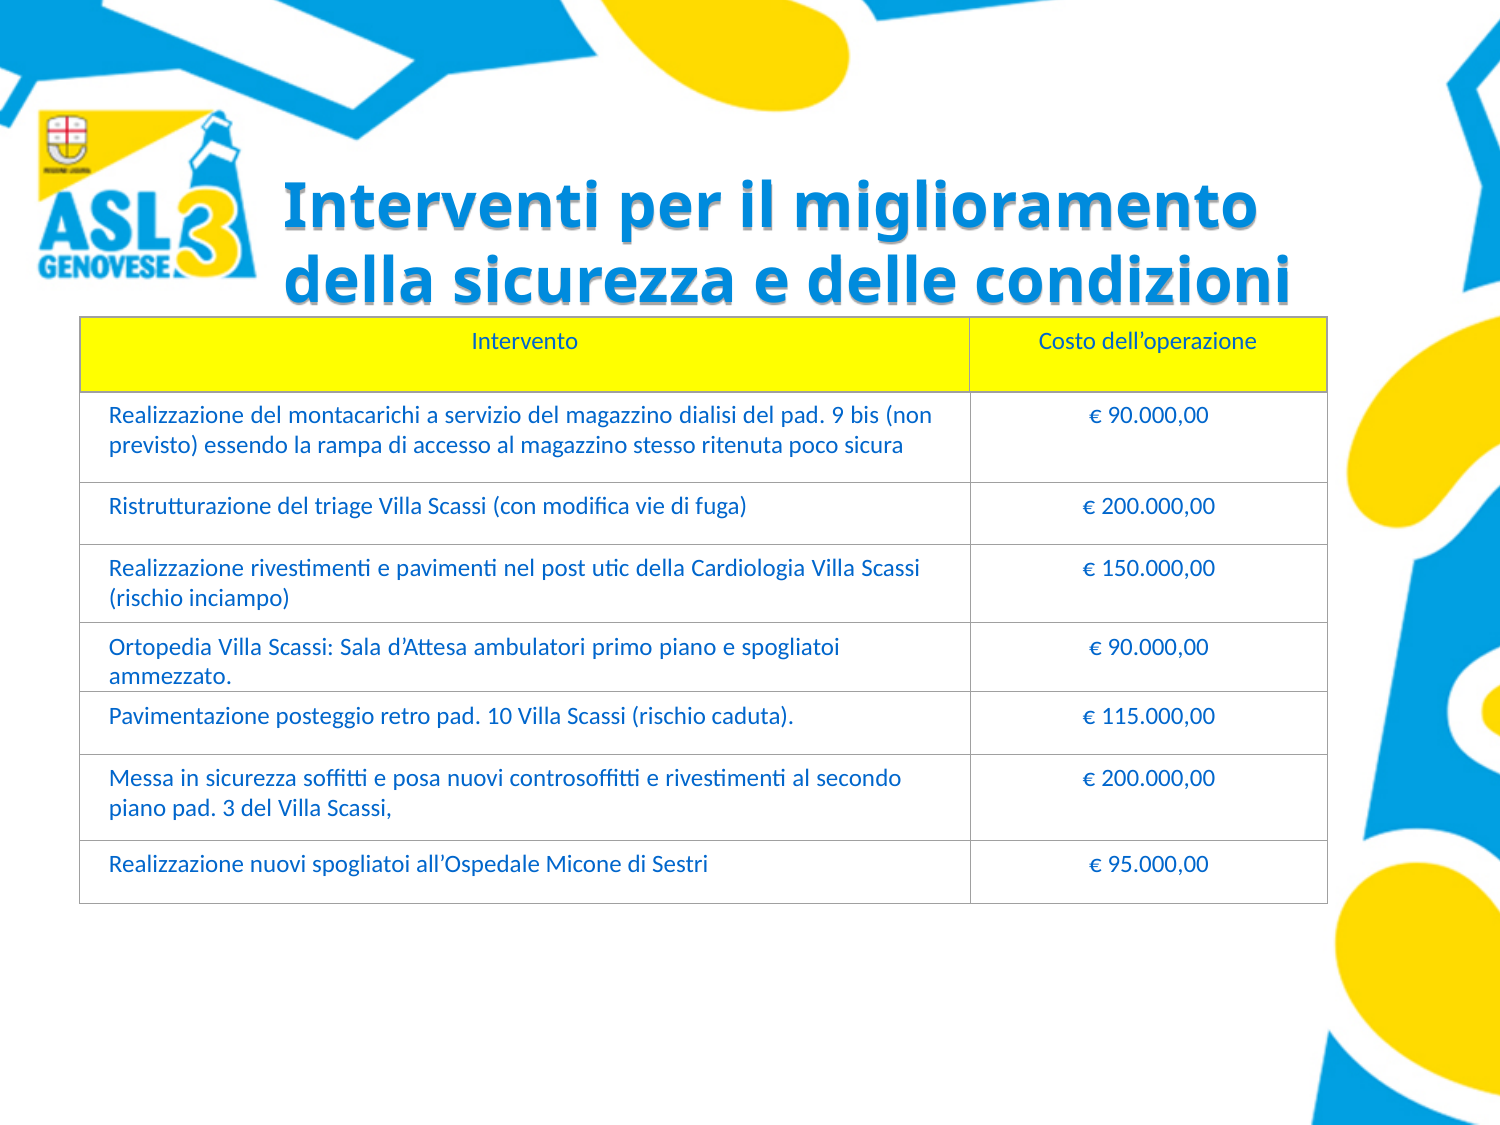

# Interventi per il miglioramento della sicurezza e delle condizioni di lavoro
Intervento
Costo dell’operazione
Realizzazione del montacarichi a servizio del magazzino dialisi del pad. 9 bis (non previsto) essendo la rampa di accesso al magazzino stesso ritenuta poco sicura
€ 90.000,00
Ristrutturazione del triage Villa Scassi (con modifica vie di fuga)
€ 200.000,00
Realizzazione rivestimenti e pavimenti nel post utic della Cardiologia Villa Scassi (rischio inciampo)
€ 150.000,00
Ortopedia Villa Scassi: Sala d’Attesa ambulatori primo piano e spogliatoi ammezzato.
€ 90.000,00
Pavimentazione posteggio retro pad. 10 Villa Scassi (rischio caduta).
€ 115.000,00
Messa in sicurezza soffitti e posa nuovi controsoffitti e rivestimenti al secondo piano pad. 3 del Villa Scassi,
€ 200.000,00
Realizzazione nuovi spogliatoi all’Ospedale Micone di Sestri
€ 95.000,00
Chirurgia del Gallino: messa in sicurezza soffitti e realizzazione impianto di rilevamento fumi.
€ 260.000,00
Rifacimento copertura (tetti e terrazzi) dei padd. 3, 4 e 6 del Villa Scassi per eliminazione infiltrazioni d’acqua.
€ 400.000,00
Realizzazione sale parto primo piano pad. 5 Villa Scassi
€ 230.000,00
Nuovo quadro elettrico cabina di trasformazione del Villa Scassi
€ 420.000,00
Nuovo impianto di videosorveglianza a Struppa
€ 80.000,00
TOTALE
€. 3.795.000,00